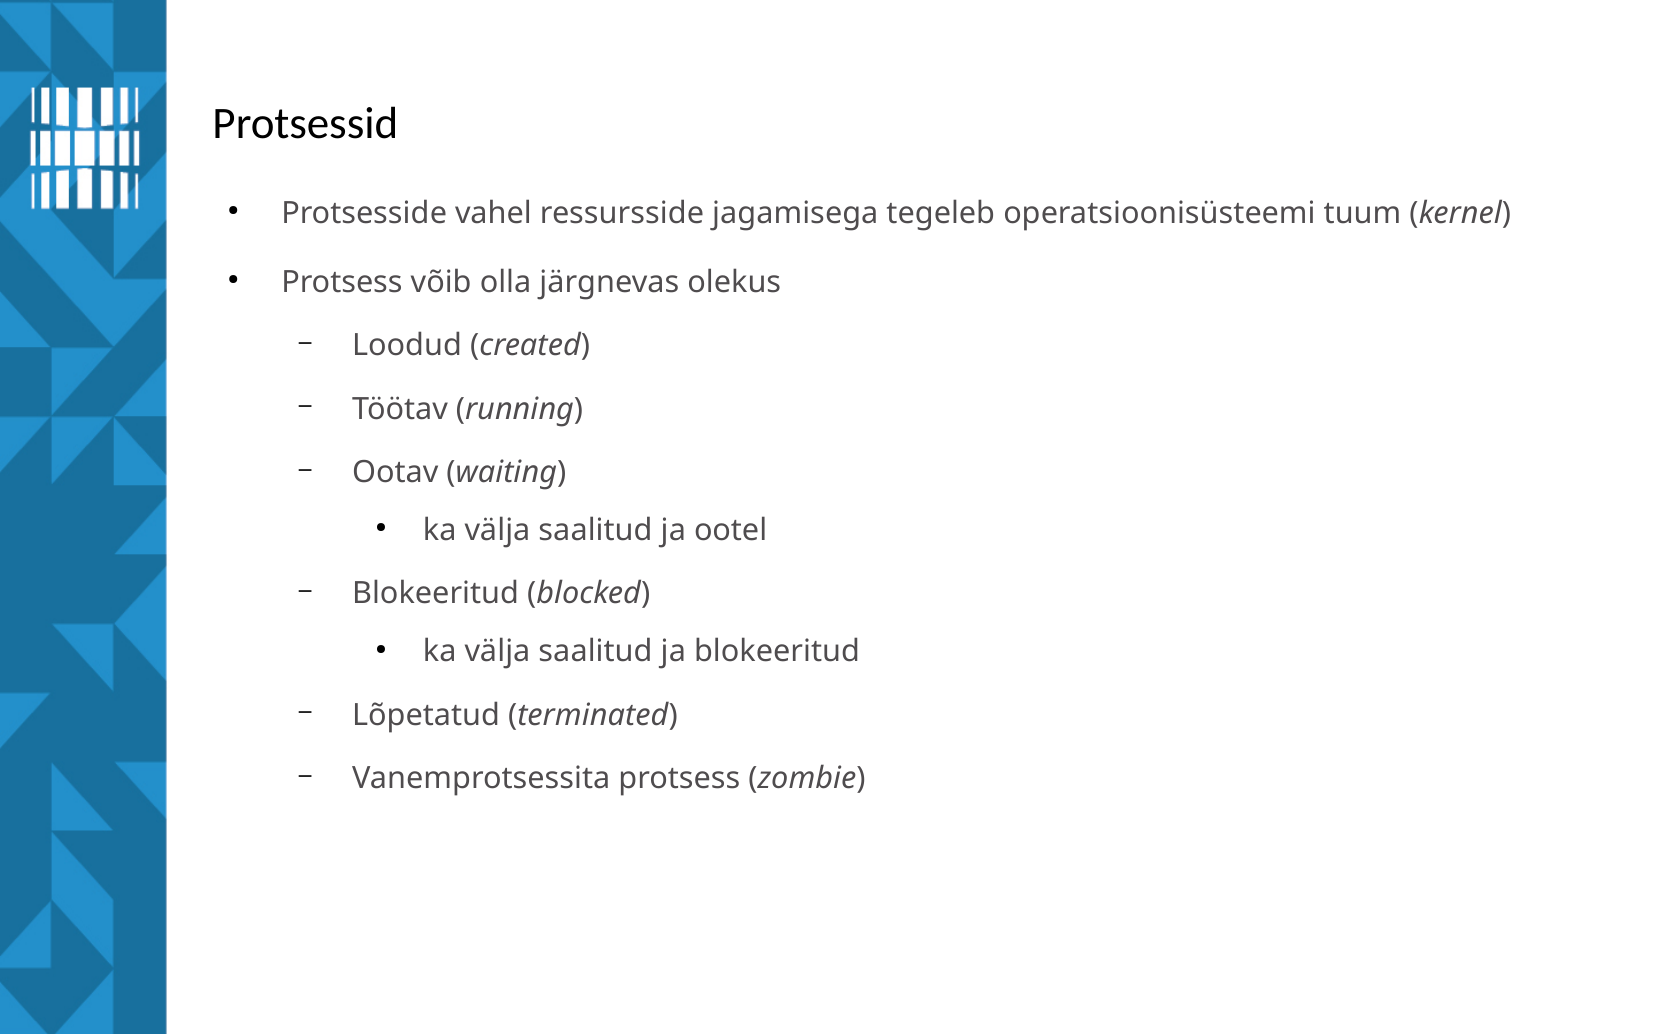

# Protsessid
Protsesside vahel ressursside jagamisega tegeleb operatsioonisüsteemi tuum (kernel)
Protsess võib olla järgnevas olekus
Loodud (created)
Töötav (running)
Ootav (waiting)
ka välja saalitud ja ootel
Blokeeritud (blocked)
ka välja saalitud ja blokeeritud
Lõpetatud (terminated)
Vanemprotsessita protsess (zombie)